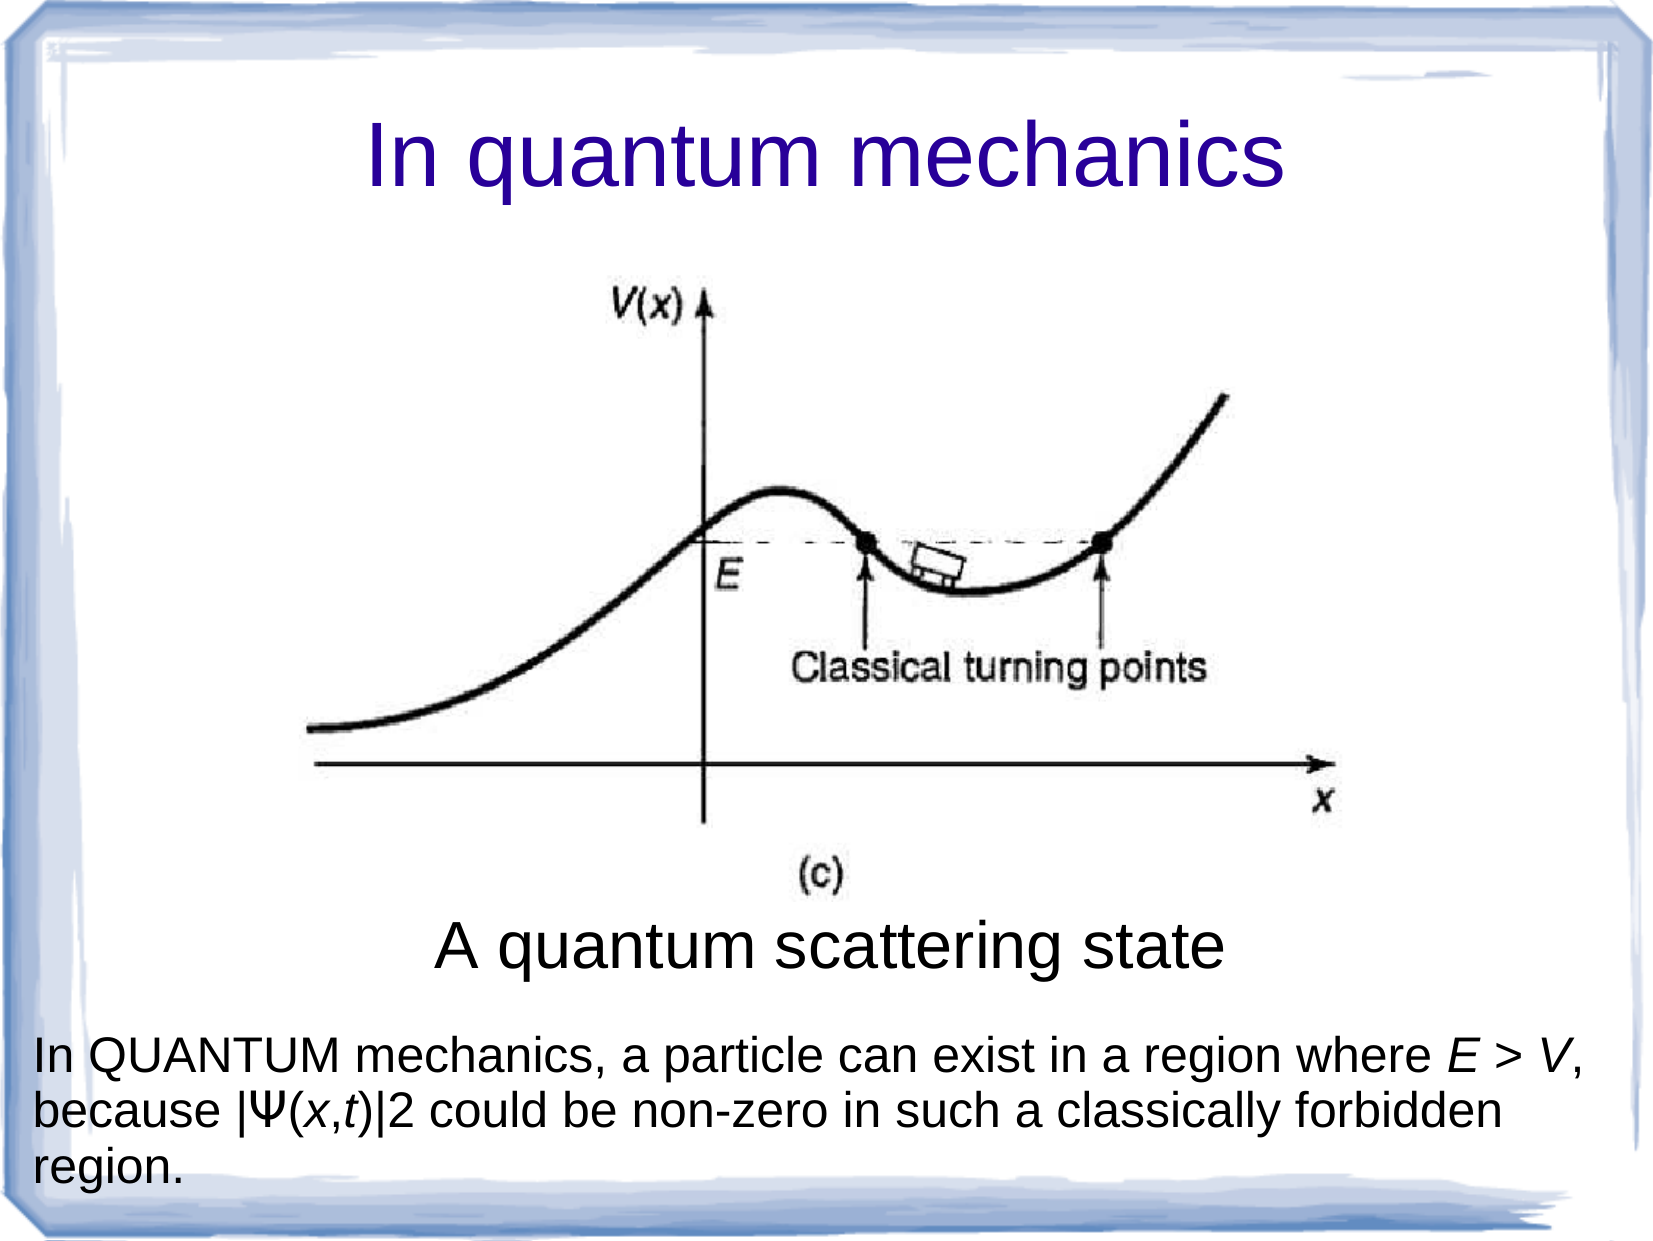

# In quantum mechanics
A quantum scattering state
In QUANTUM mechanics, a particle can exist in a region where E > V, because |Ψ(x,t)|2 could be non-zero in such a classically forbidden region.